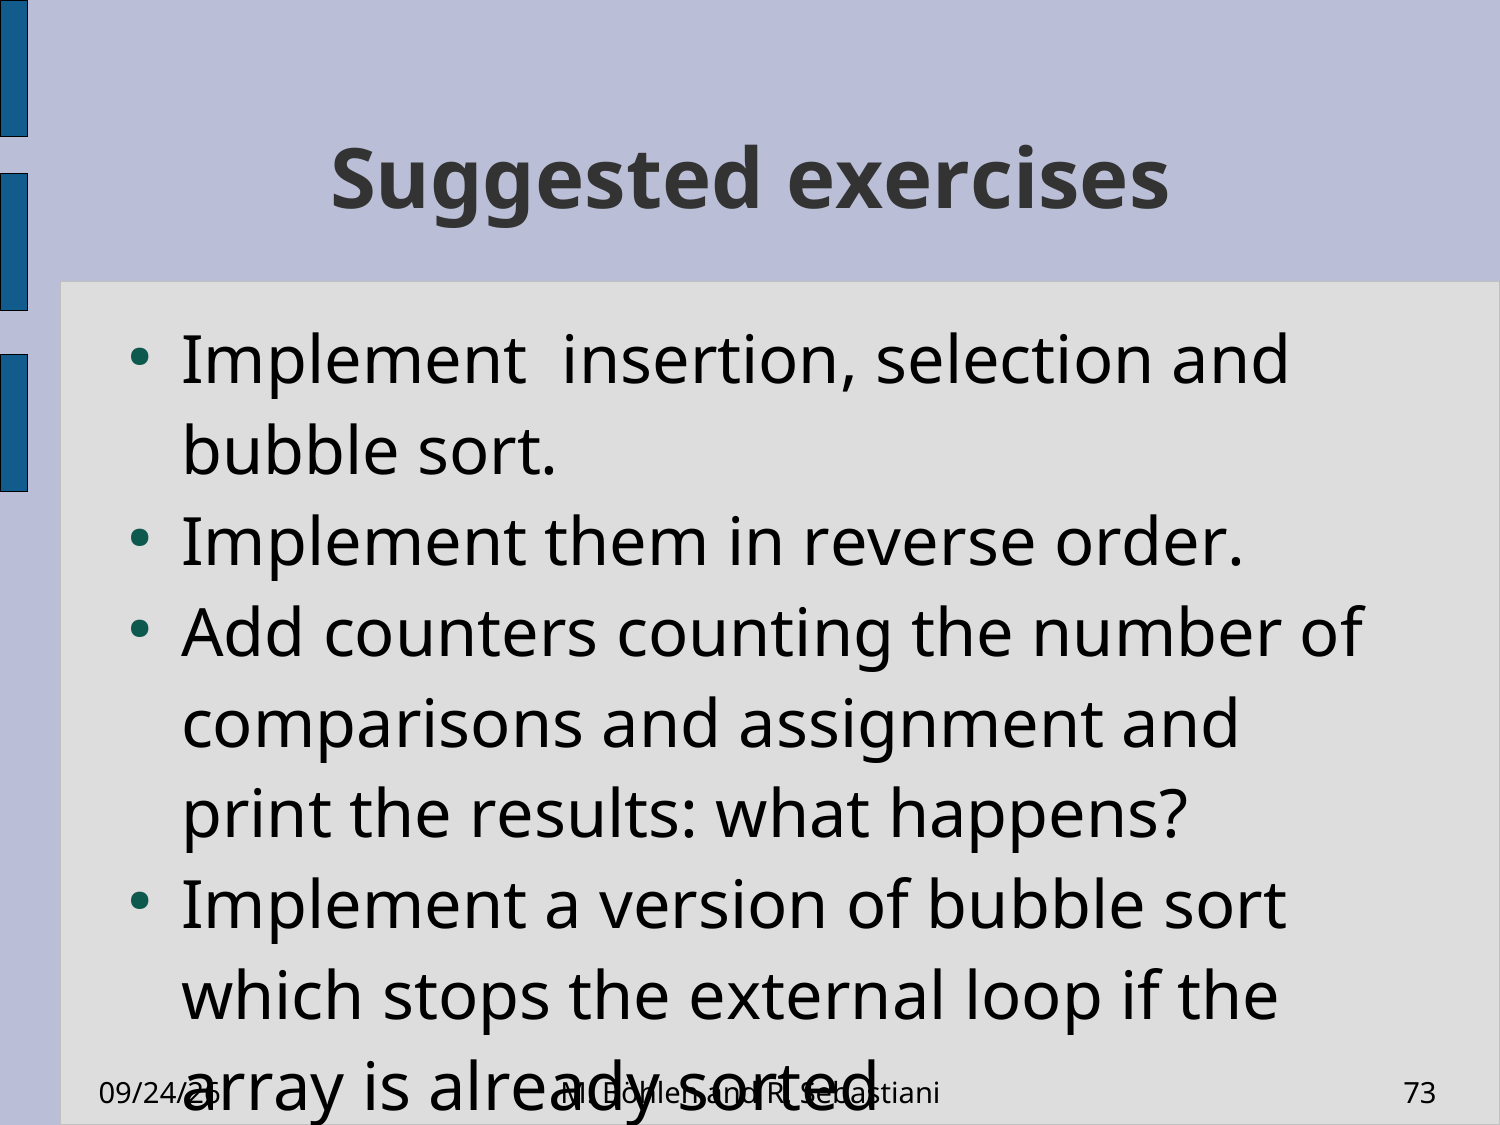

# Suggested exercises
Implement insertion, selection and bubble sort.
Implement them in reverse order.
Add counters counting the number of comparisons and assignment and print the results: what happens?
Implement a version of bubble sort which stops the external loop if the array is already sorted
M. Böhlen and R. Sebastiani
73